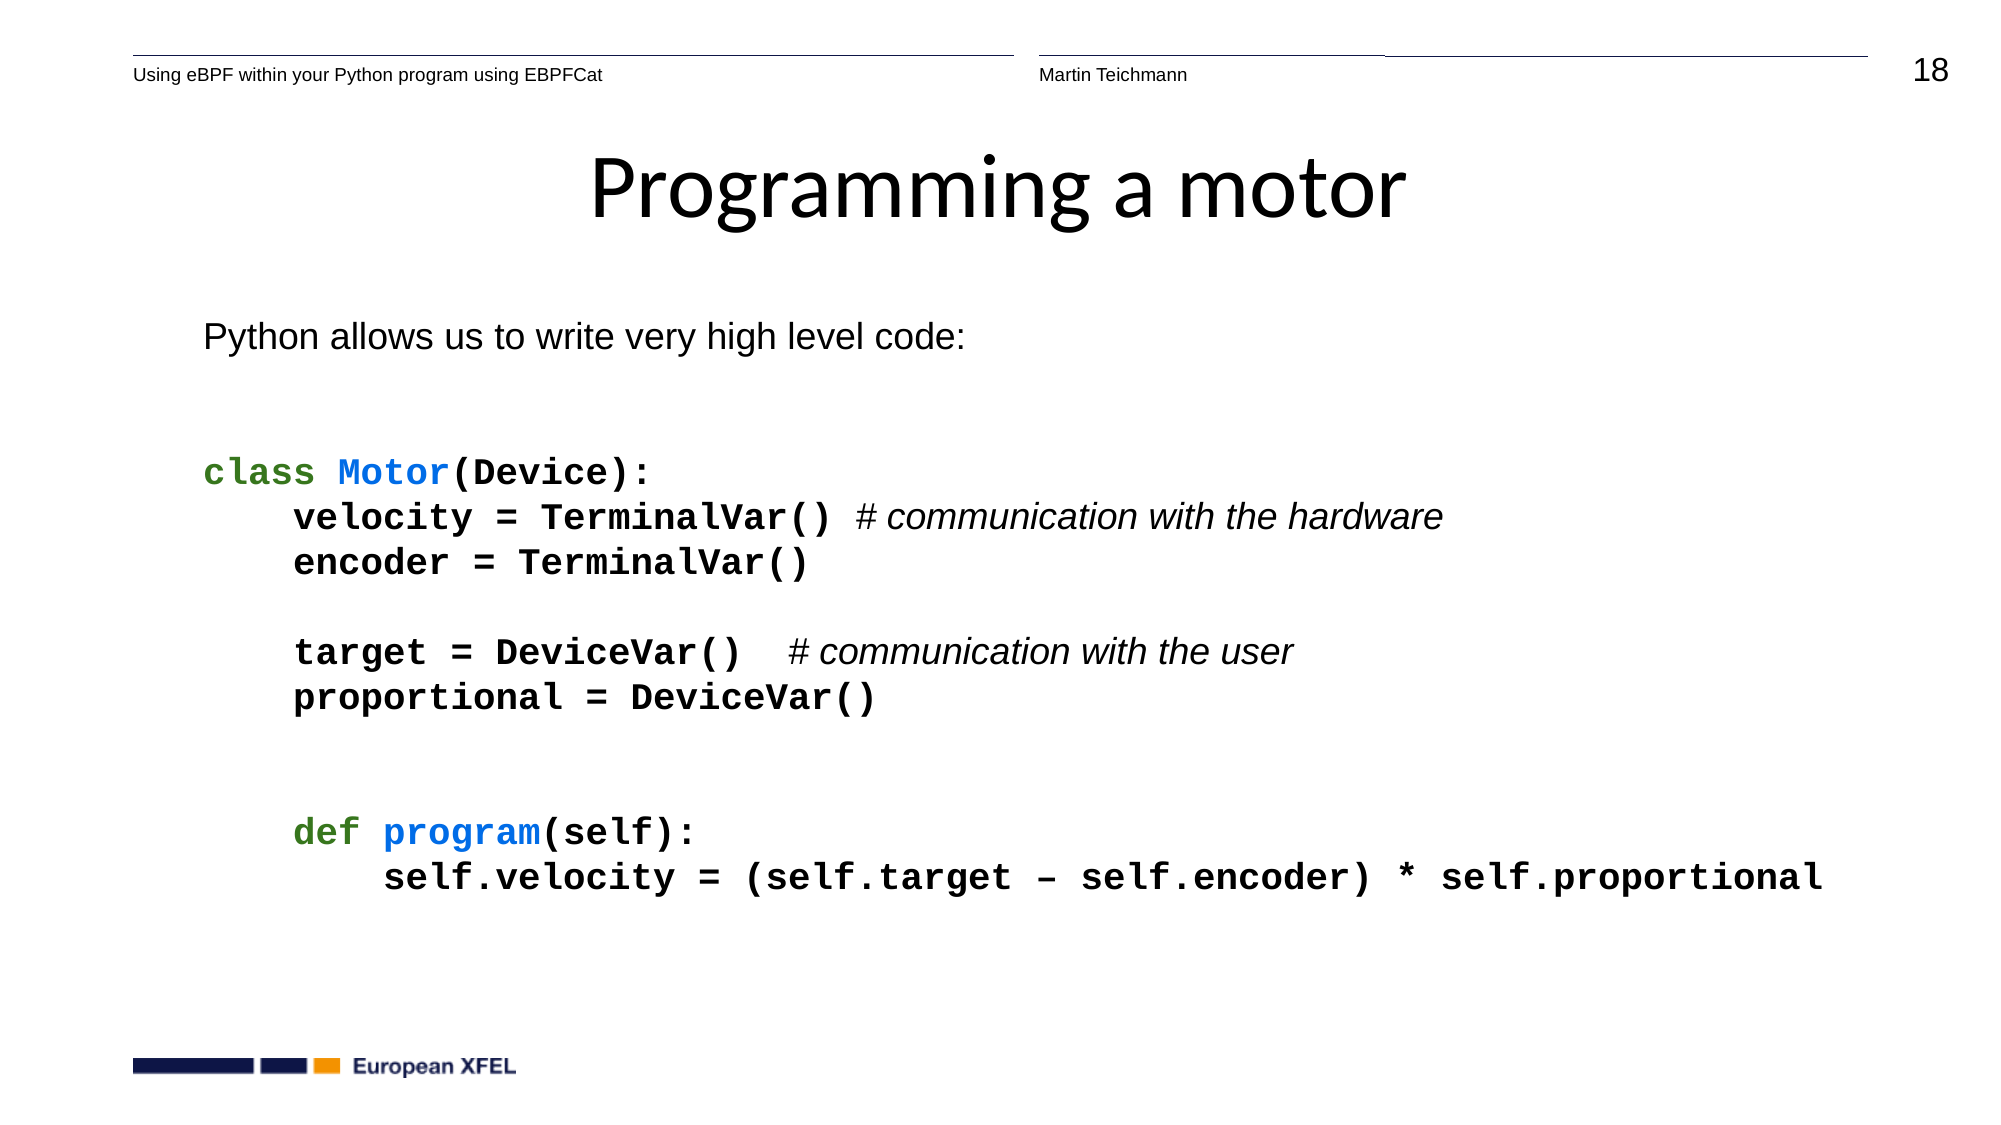

# Programming a motor
Python allows us to write very high level code:
class Motor(Device):
 velocity = TerminalVar() # communication with the hardware
 encoder = TerminalVar()
 target = DeviceVar() # communication with the user
 proportional = DeviceVar()
 def program(self):
 self.velocity = (self.target – self.encoder) * self.proportional